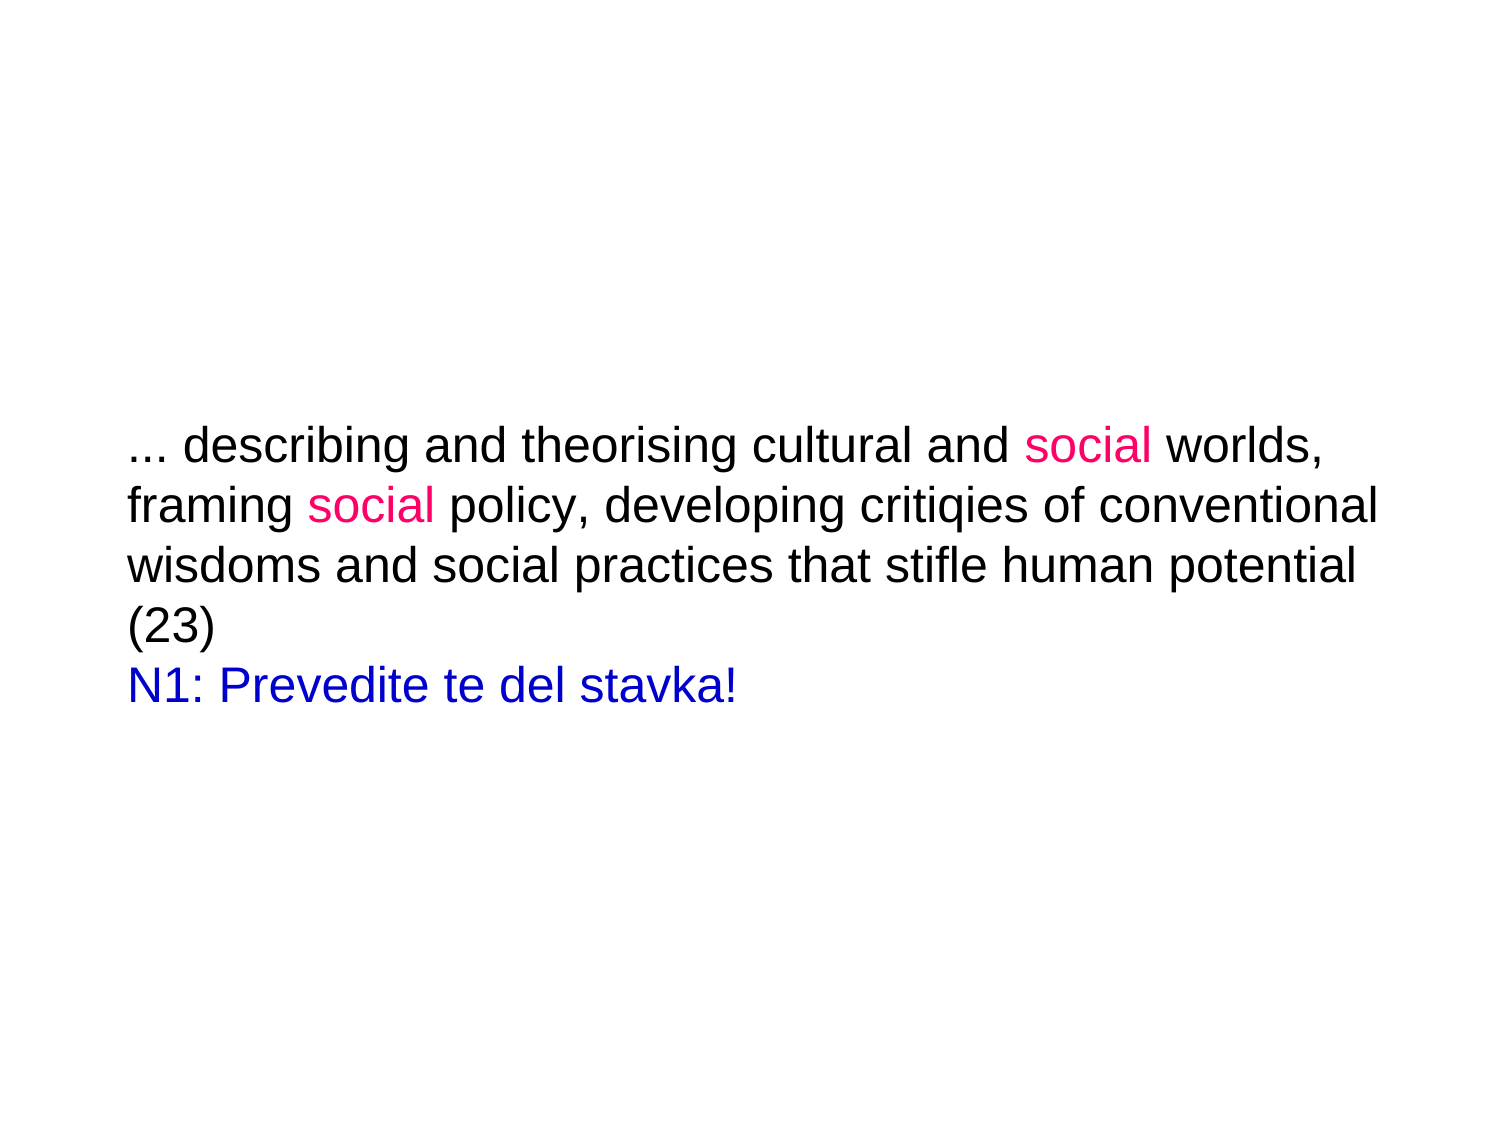

... describing and theorising cultural and social worlds, framing social policy, developing critiqies of conventional wisdoms and social practices that stifle human potential (23)
N1: Prevedite te del stavka!